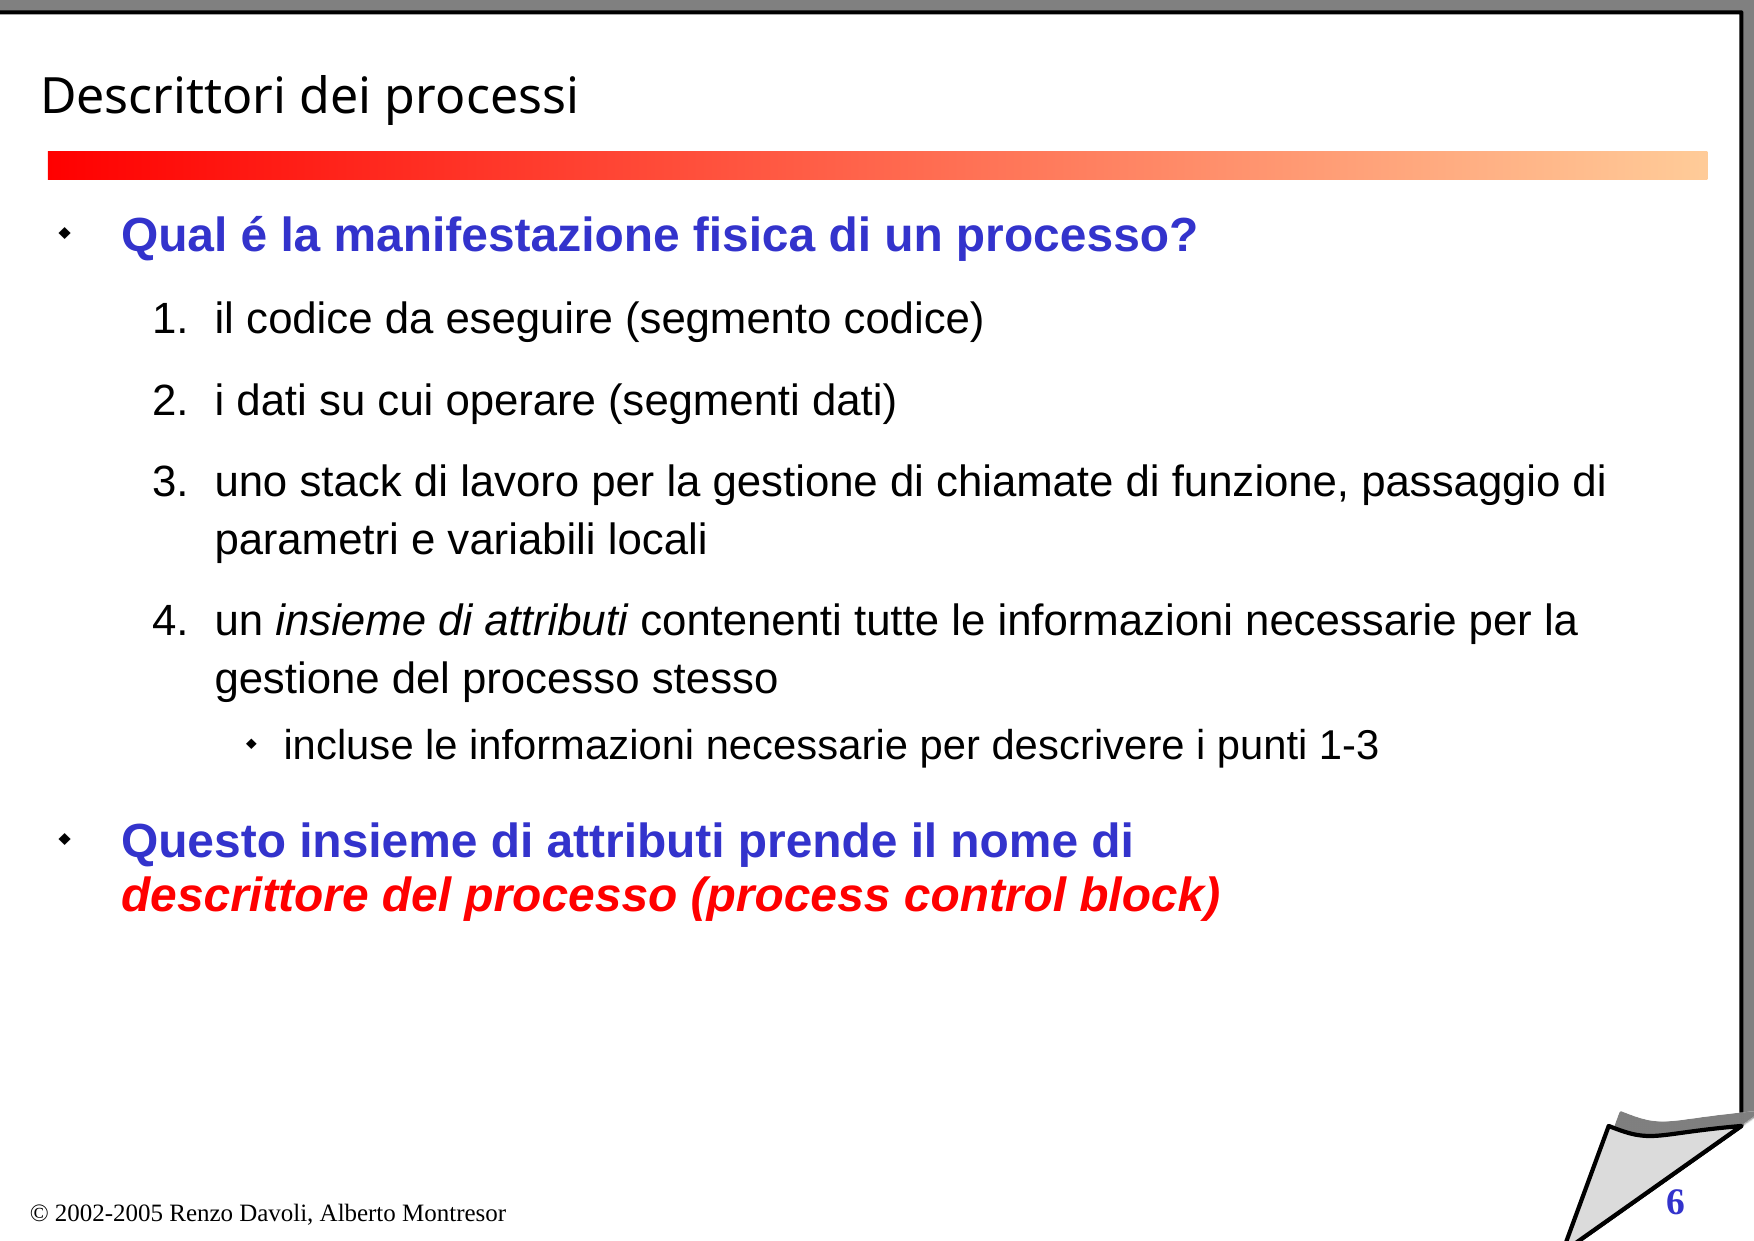

# Descrittori dei processi
Qual é la manifestazione fisica di un processo?
il codice da eseguire (segmento codice)
i dati su cui operare (segmenti dati)
uno stack di lavoro per la gestione di chiamate di funzione, passaggio di parametri e variabili locali
un insieme di attributi contenenti tutte le informazioni necessarie per la gestione del processo stesso
incluse le informazioni necessarie per descrivere i punti 1-3
Questo insieme di attributi prende il nome di
descrittore del processo (process control block)